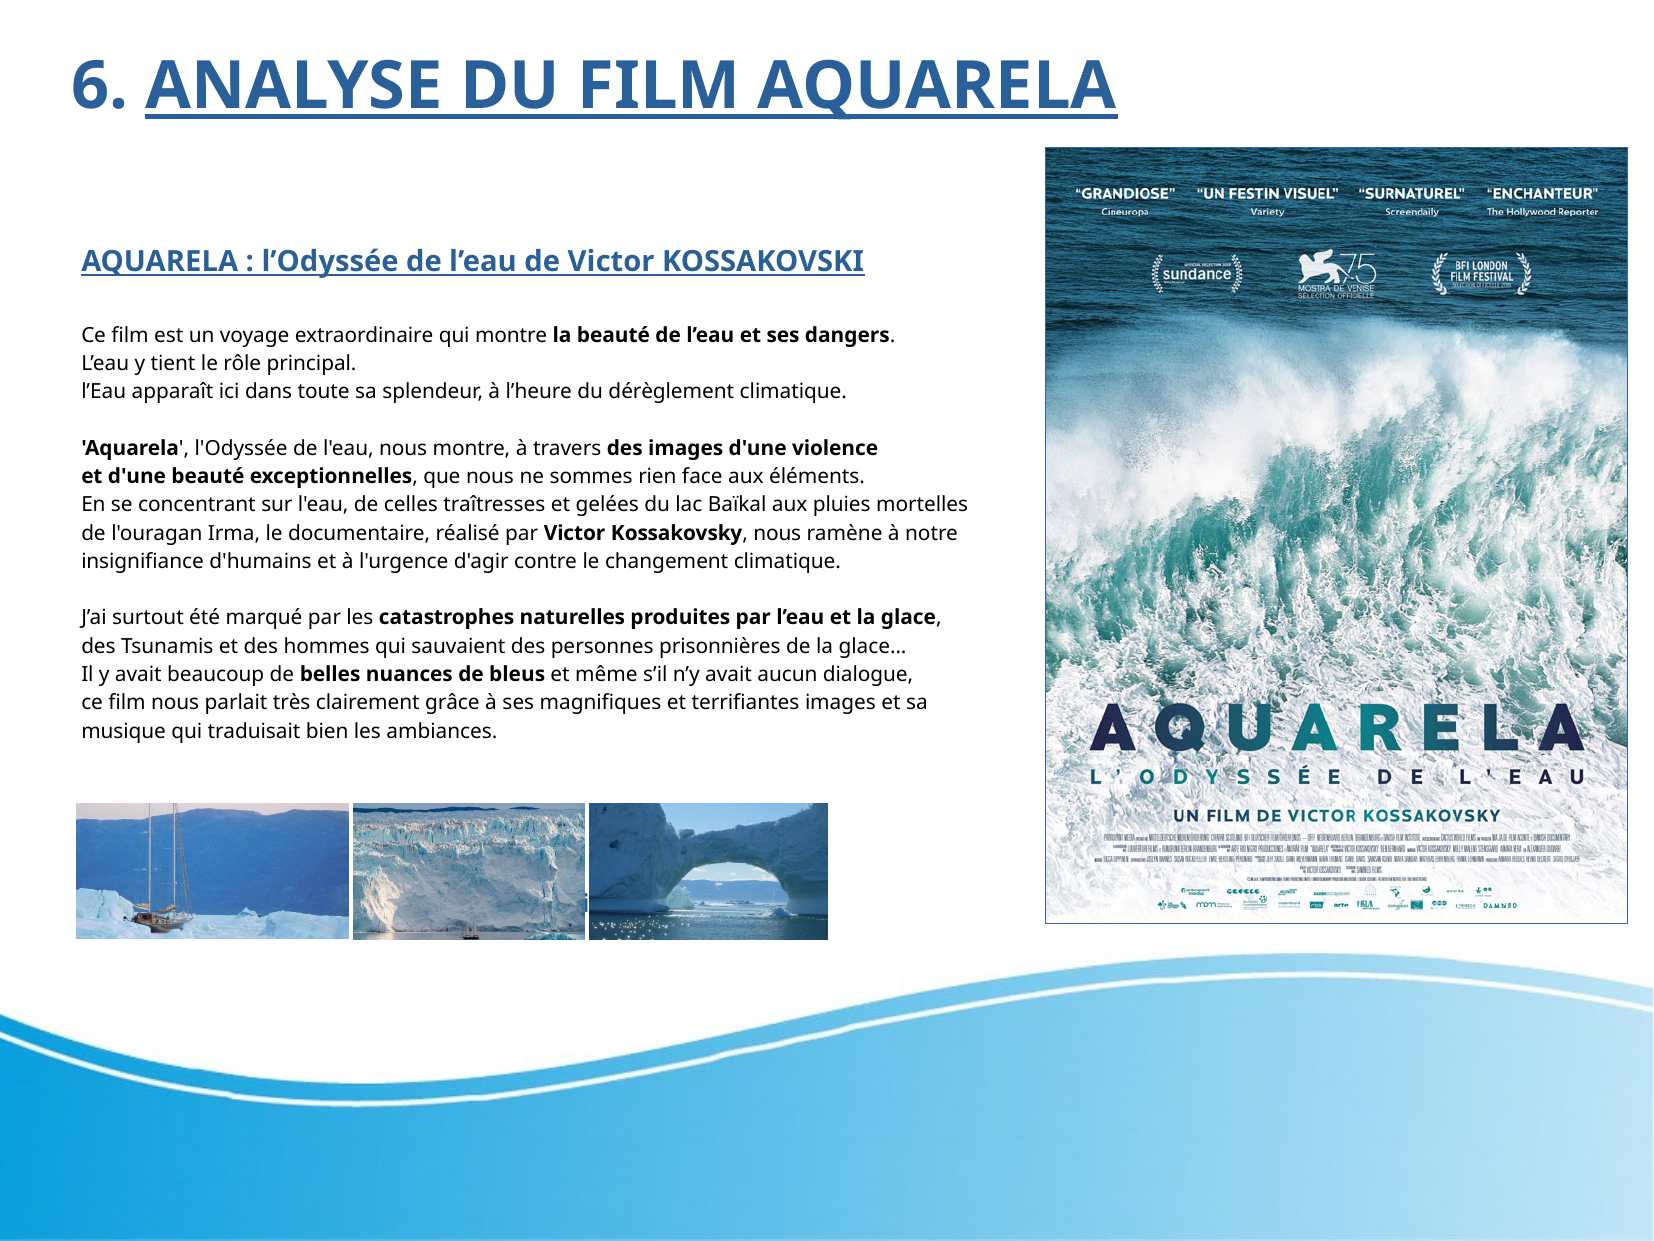

# 6. ANALYSE DU FILM AQUARELA
AQUARELA : l’Odyssée de l’eau de Victor KOSSAKOVSKI
Ce film est un voyage extraordinaire qui montre la beauté de l’eau et ses dangers.
L’eau y tient le rôle principal.
l’Eau apparaît ici dans toute sa splendeur, à l’heure du dérèglement climatique.
'Aquarela', l'Odyssée de l'eau, nous montre, à travers des images d'une violence
et d'une beauté exceptionnelles, que nous ne sommes rien face aux éléments.
En se concentrant sur l'eau, de celles traîtresses et gelées du lac Baïkal aux pluies mortelles
de l'ouragan Irma, le documentaire, réalisé par Victor Kossakovsky, nous ramène à notre
insignifiance d'humains et à l'urgence d'agir contre le changement climatique.
J’ai surtout été marqué par les catastrophes naturelles produites par l’eau et la glace,
des Tsunamis et des hommes qui sauvaient des personnes prisonnières de la glace...
Il y avait beaucoup de belles nuances de bleus et même s’il n’y avait aucun dialogue,
ce film nous parlait très clairement grâce à ses magnifiques et terrifiantes images et sa
musique qui traduisait bien les ambiances.
Ce film documentaire est un véritable cri d’alarme !